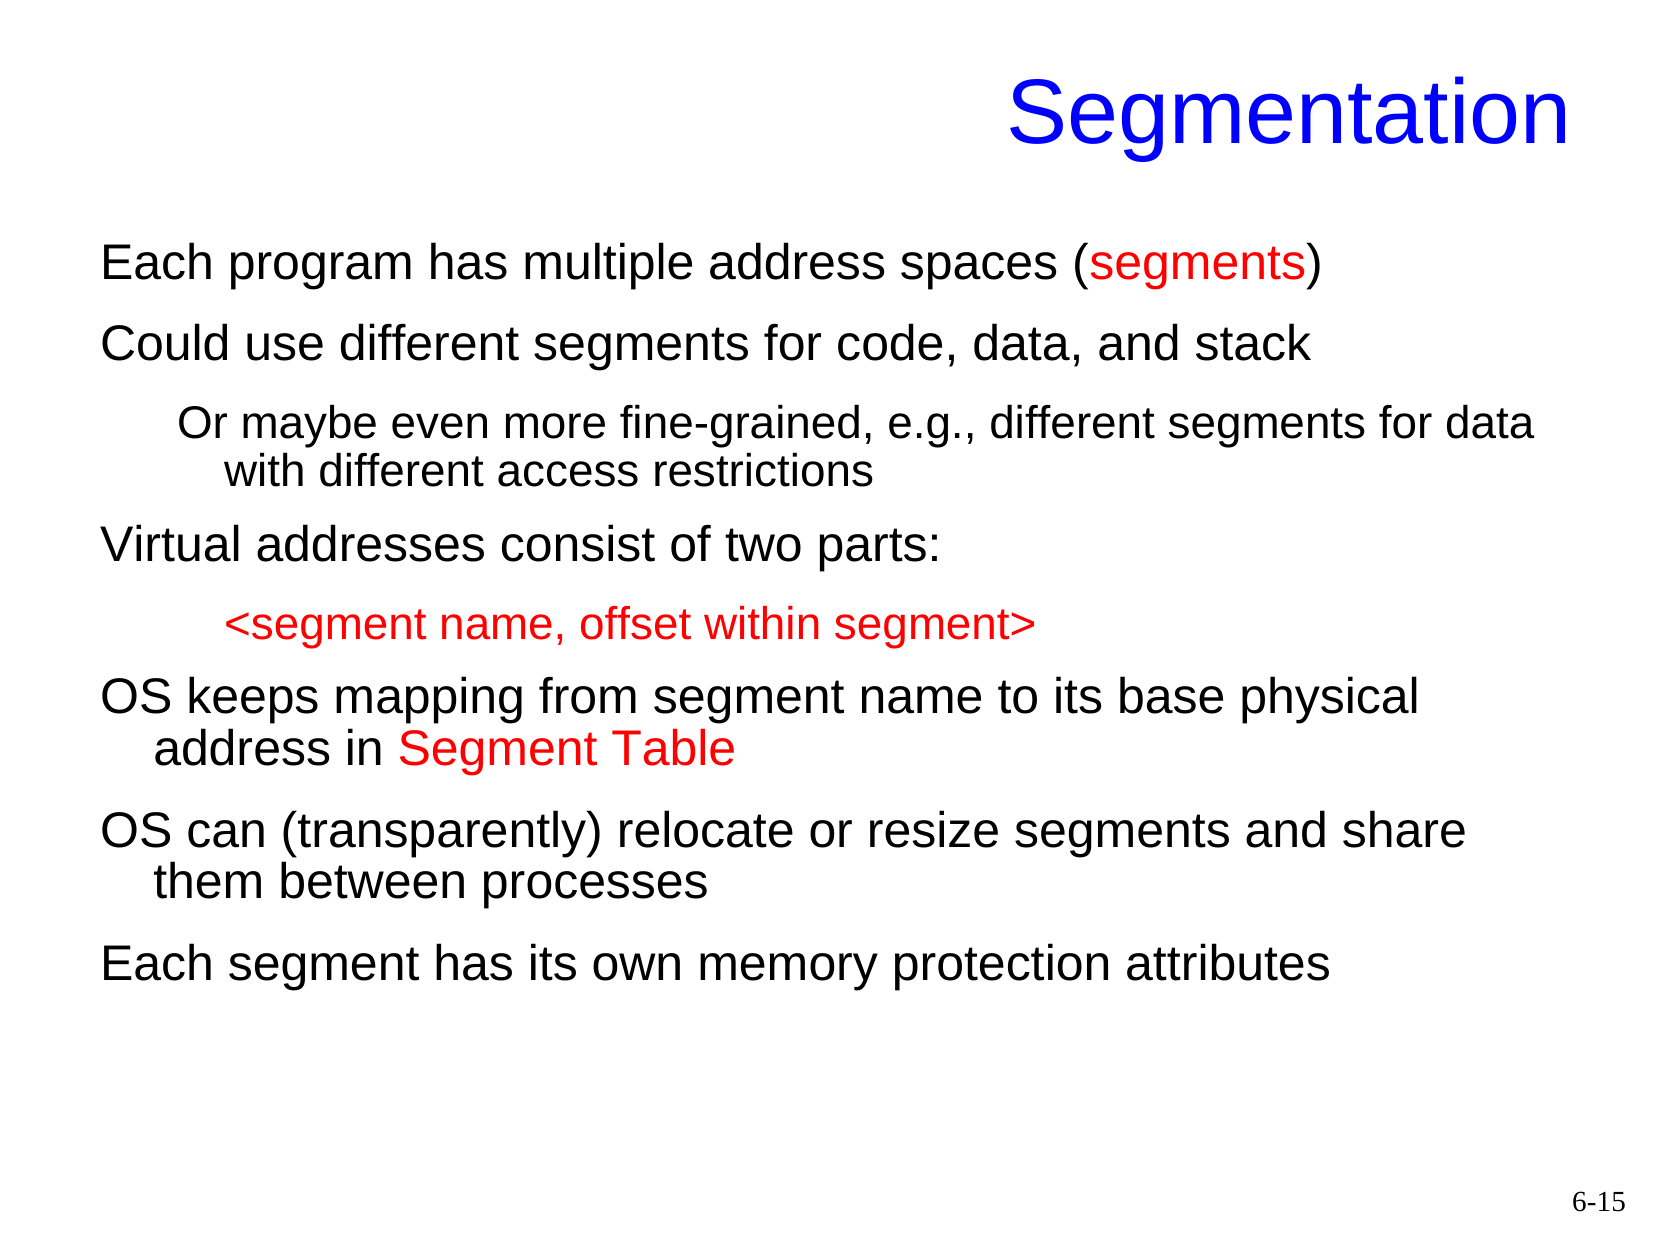

# Segmentation
Each program has multiple address spaces (segments)
Could use different segments for code, data, and stack
Or maybe even more fine-grained, e.g., different segments for data with different access restrictions
Virtual addresses consist of two parts:
	<segment name, offset within segment>
OS keeps mapping from segment name to its base physical address in Segment Table
OS can (transparently) relocate or resize segments and share them between processes
Each segment has its own memory protection attributes